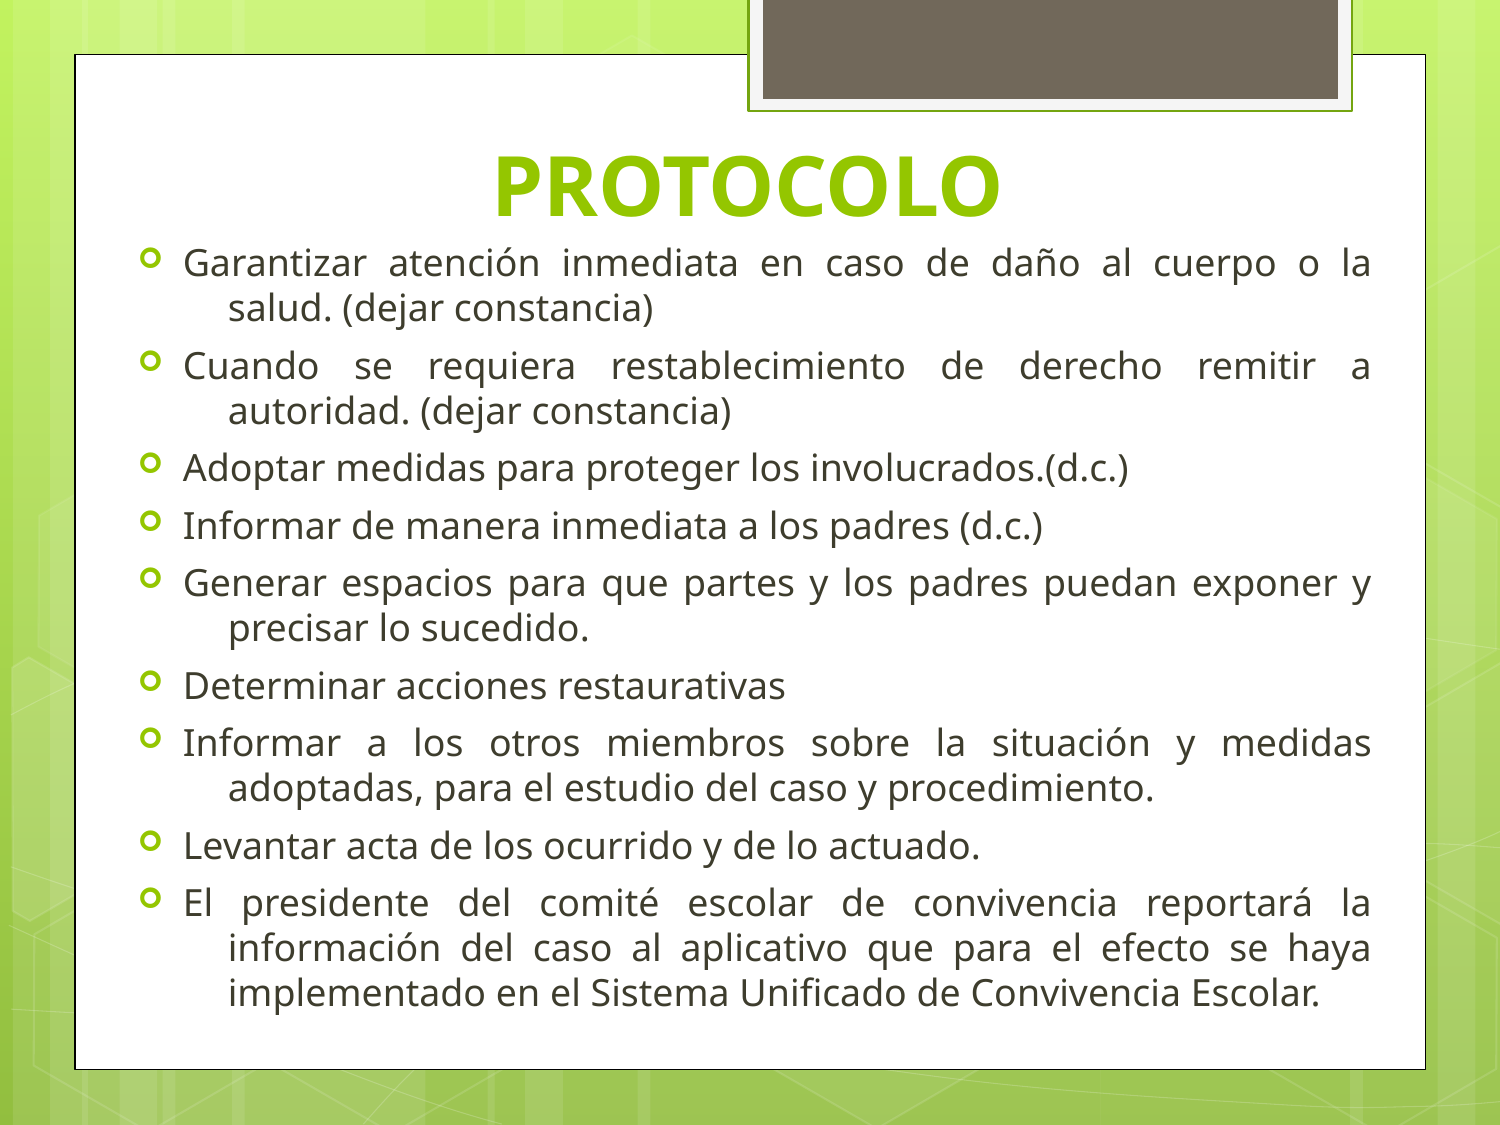

# PROTOCOLO
Garantizar atención inmediata en caso de daño al cuerpo o la salud. (dejar constancia)
Cuando se requiera restablecimiento de derecho remitir a autoridad. (dejar constancia)
Adoptar medidas para proteger los involucrados.(d.c.)
Informar de manera inmediata a los padres (d.c.)
Generar espacios para que partes y los padres puedan exponer y precisar lo sucedido.
Determinar acciones restaurativas
Informar a los otros miembros sobre la situación y medidas adoptadas, para el estudio del caso y procedimiento.
Levantar acta de los ocurrido y de lo actuado.
El presidente del comité escolar de convivencia reportará la información del caso al aplicativo que para el efecto se haya implementado en el Sistema Unificado de Convivencia Escolar.